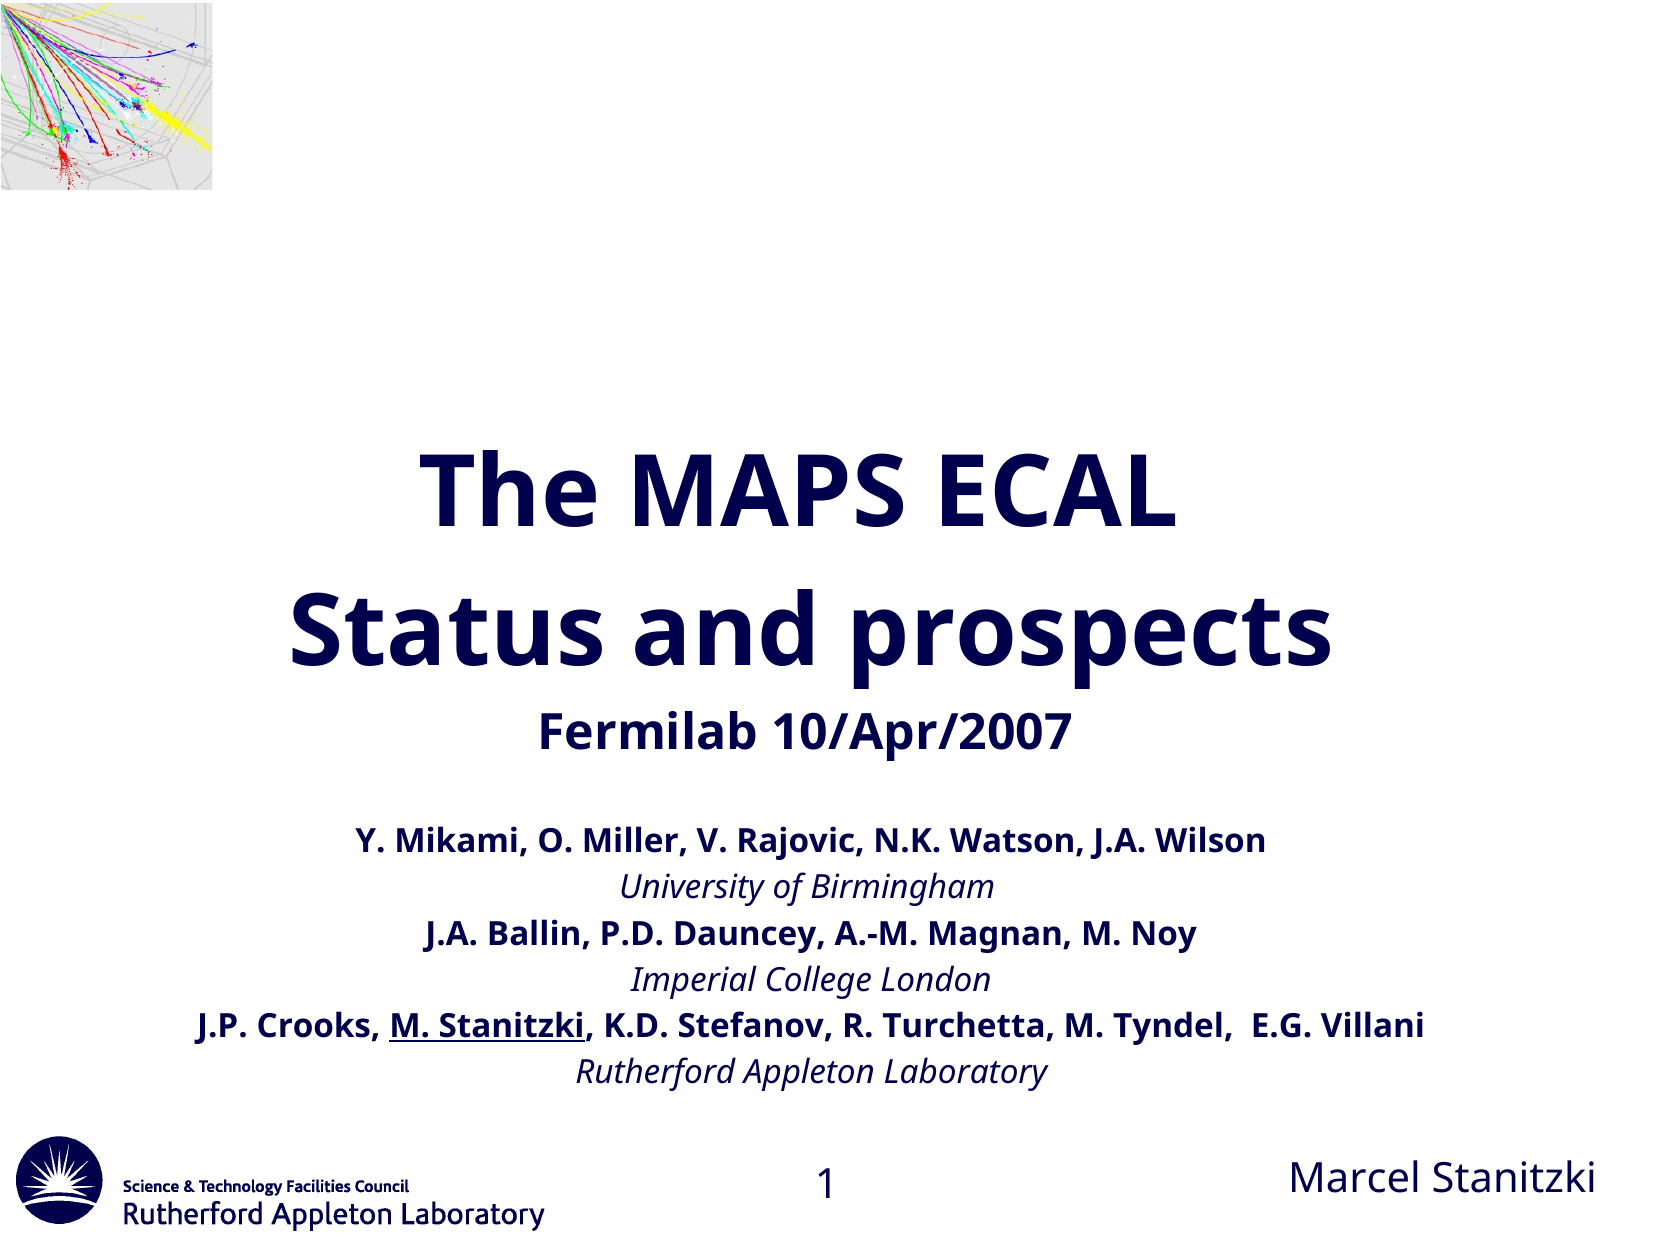

The MAPS ECAL
Status and prospects
Fermilab 10/Apr/2007
Y. Mikami, O. Miller, V. Rajovic, N.K. Watson, J.A. Wilson
University of Birmingham
J.A. Ballin, P.D. Dauncey, A.-M. Magnan, M. Noy
Imperial College London
J.P. Crooks, M. Stanitzki, K.D. Stefanov, R. Turchetta, M. Tyndel, E.G. Villani
Rutherford Appleton Laboratory